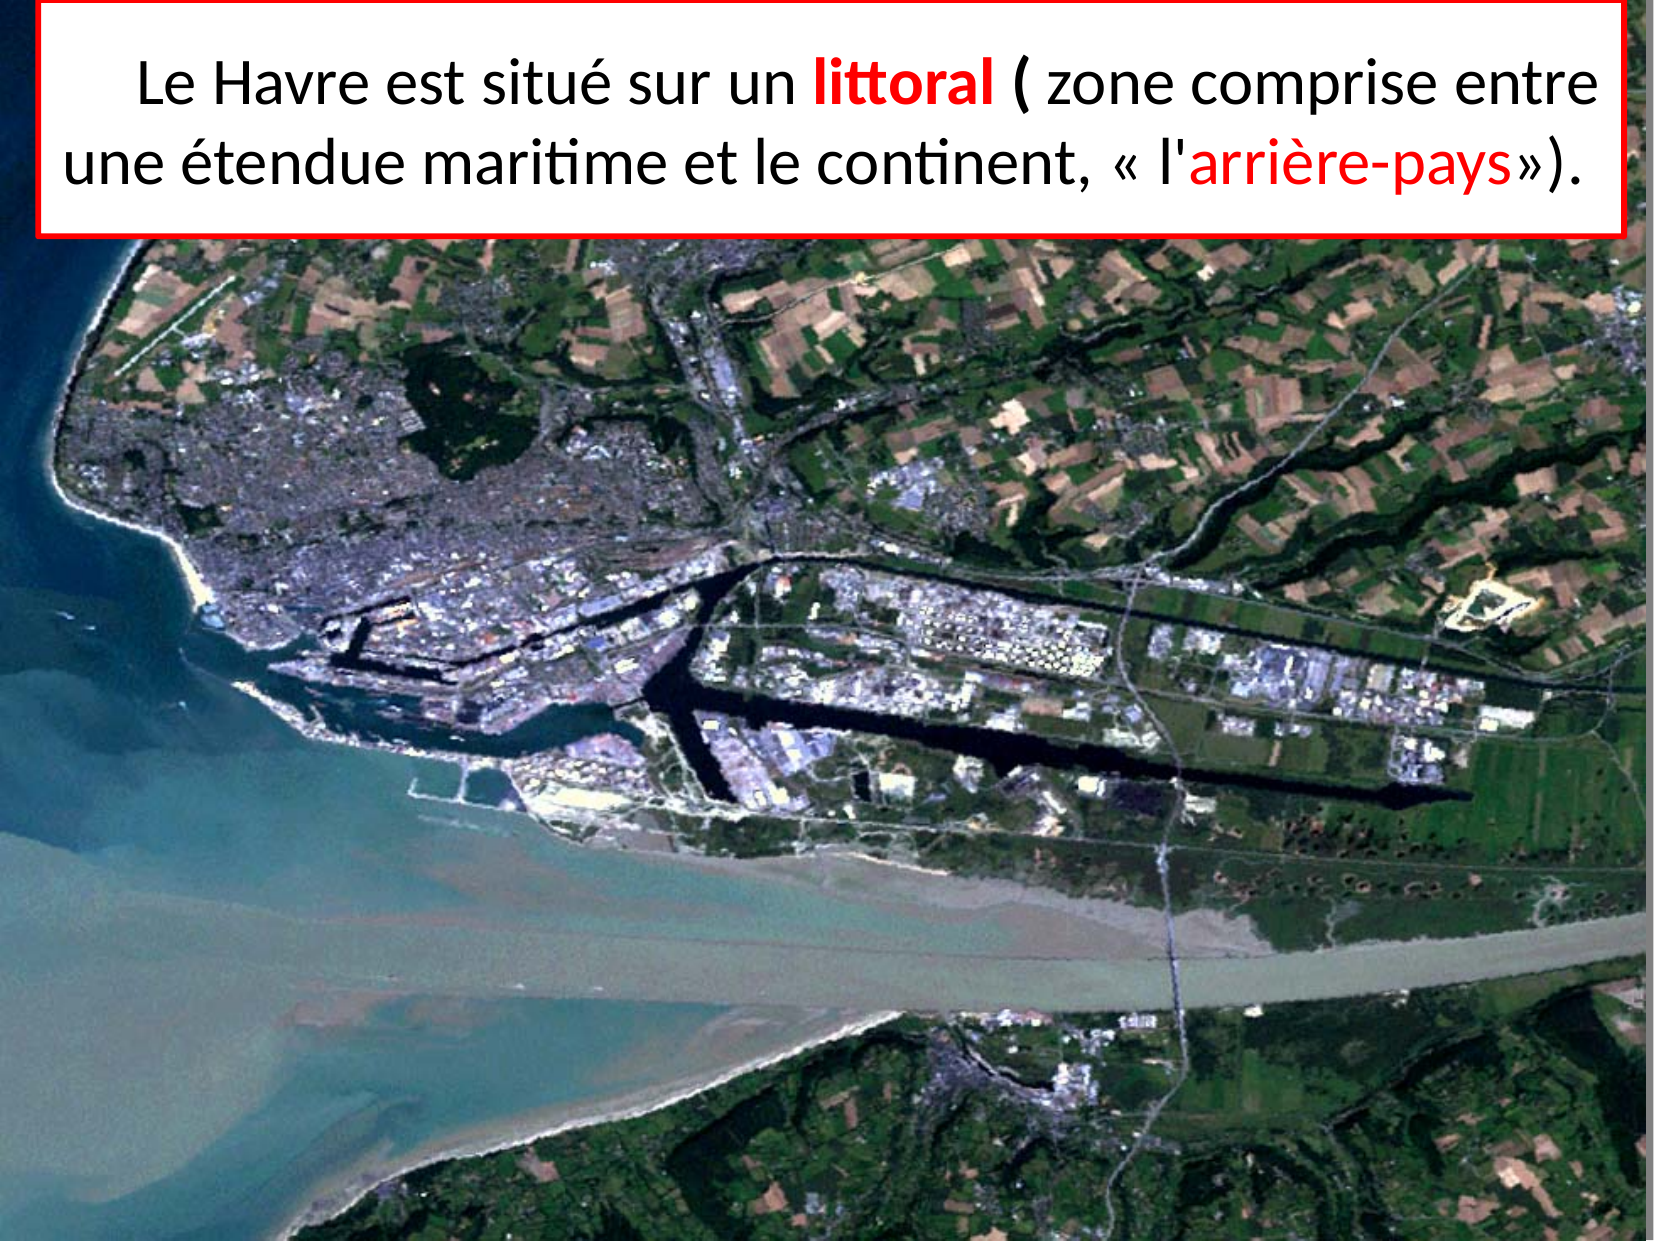

Le Havre est situé sur un littoral ( zone comprise entre une étendue maritime et le continent, « l'arrière-pays»).